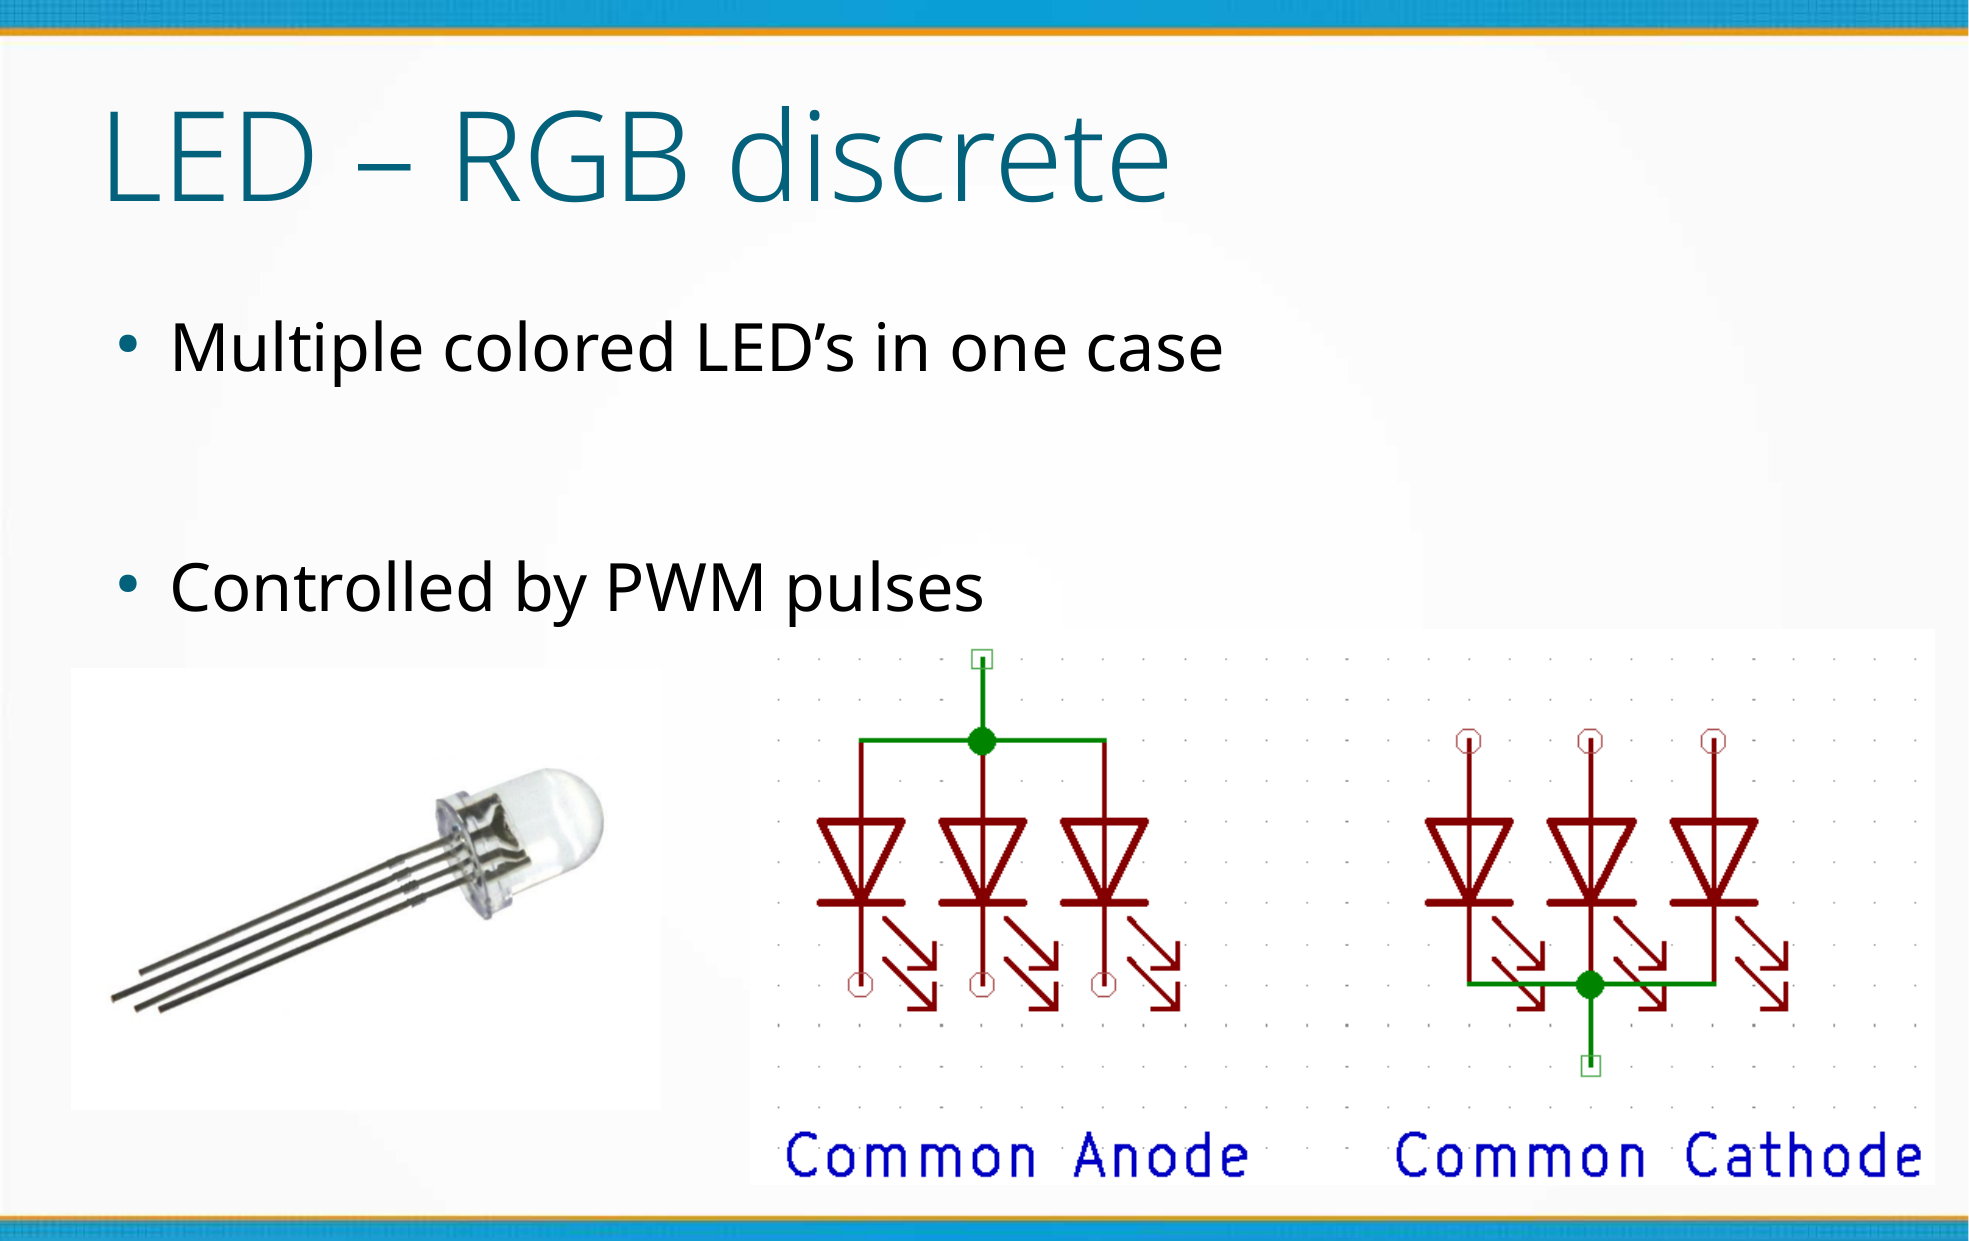

LED – RGB discrete
# Multiple colored LED’s in one case
Controlled by PWM pulses